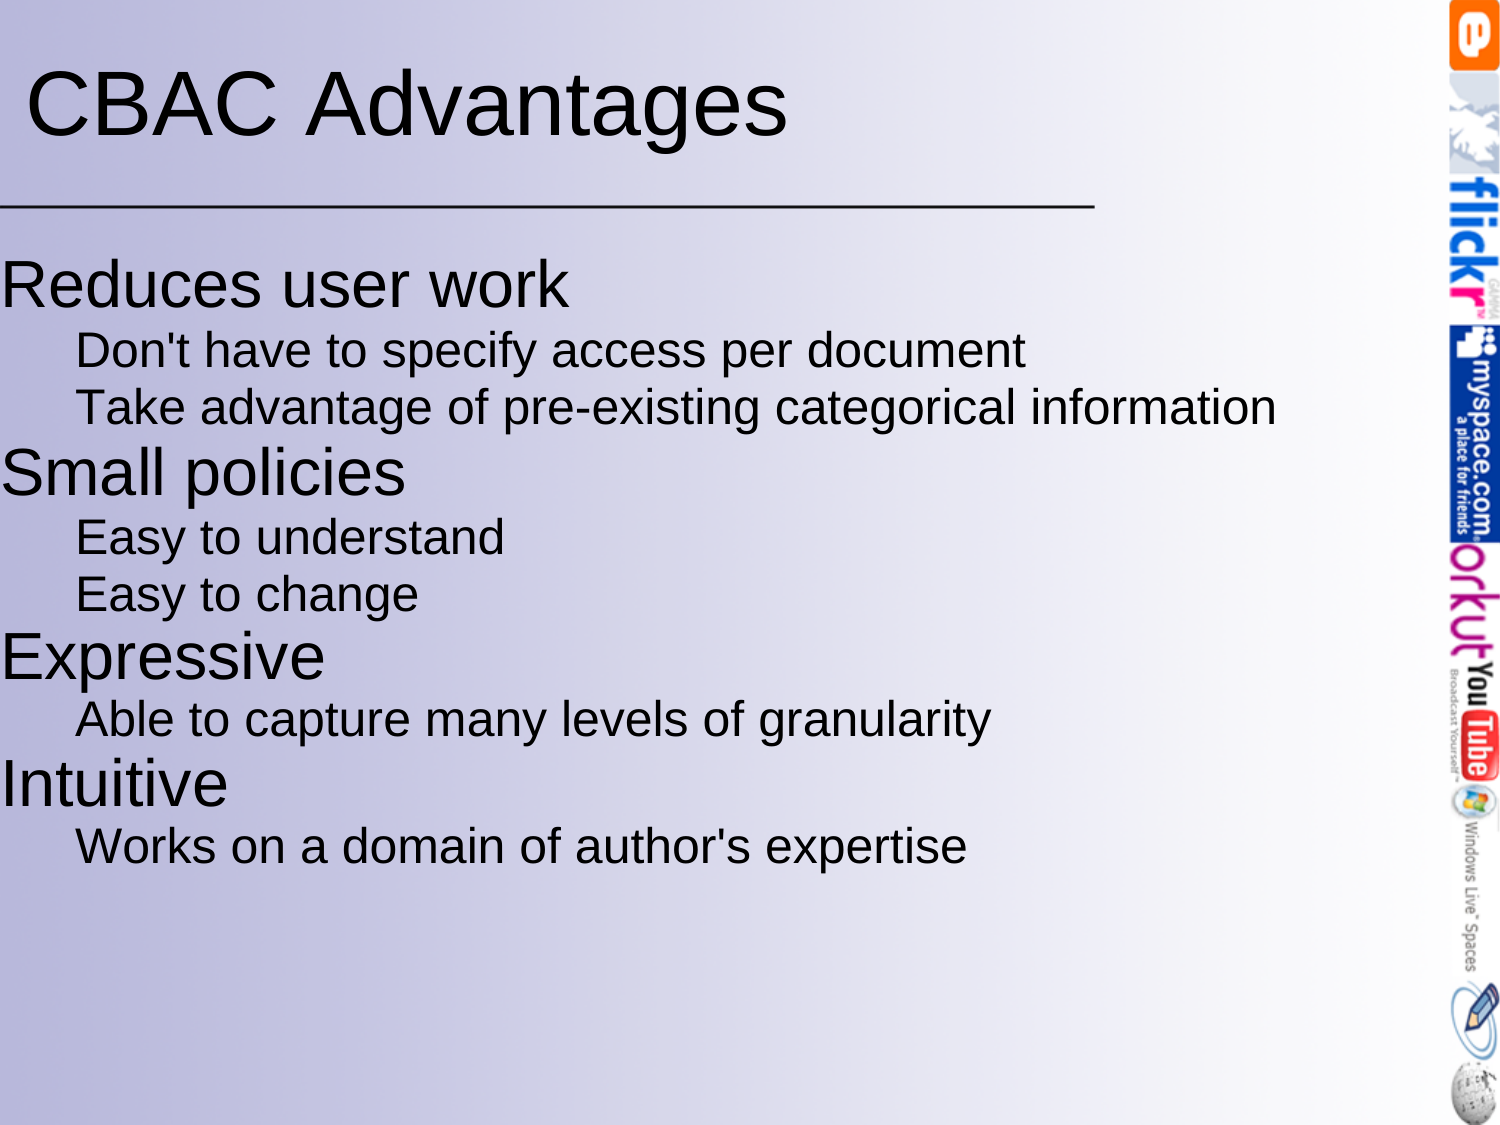

# CBAC Advantages
Reduces user work
Don't have to specify access per document
Take advantage of pre-existing categorical information
Small policies
Easy to understand
Easy to change
Expressive
Able to capture many levels of granularity
Intuitive
Works on a domain of author's expertise